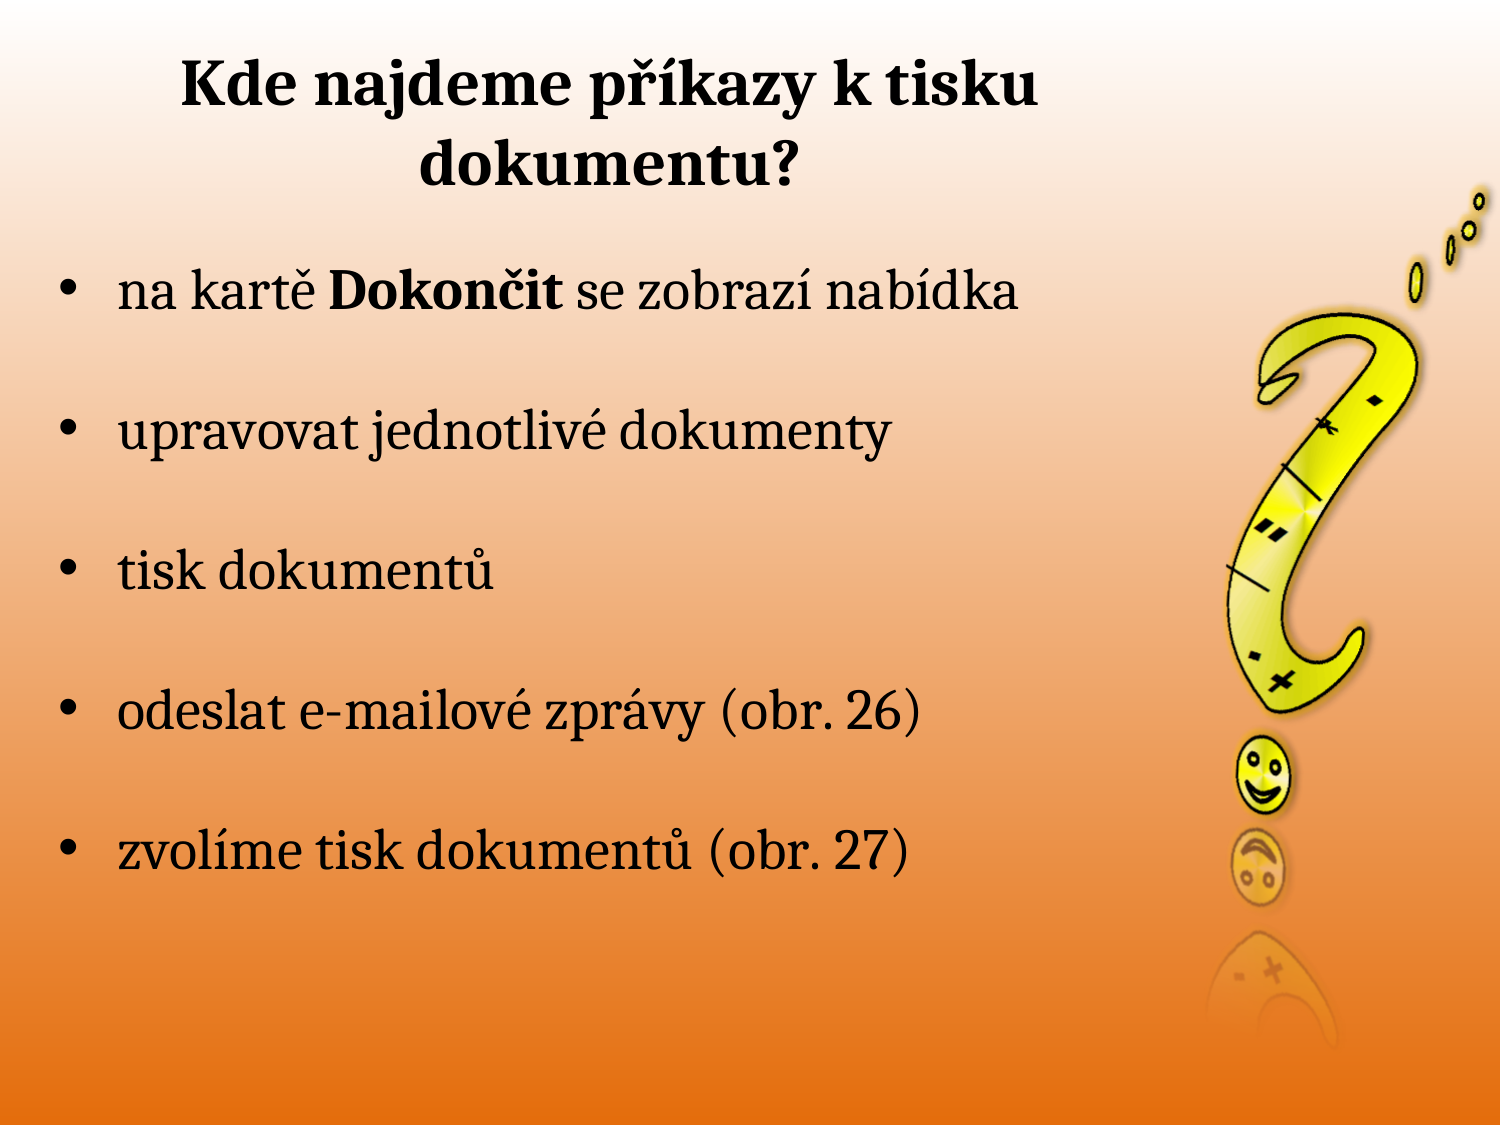

Kde najdeme příkazy k tisku dokumentu?
na kartě Dokončit se zobrazí nabídka
upravovat jednotlivé dokumenty
tisk dokumentů
odeslat e-mailové zprávy (obr. 26)
zvolíme tisk dokumentů (obr. 27)